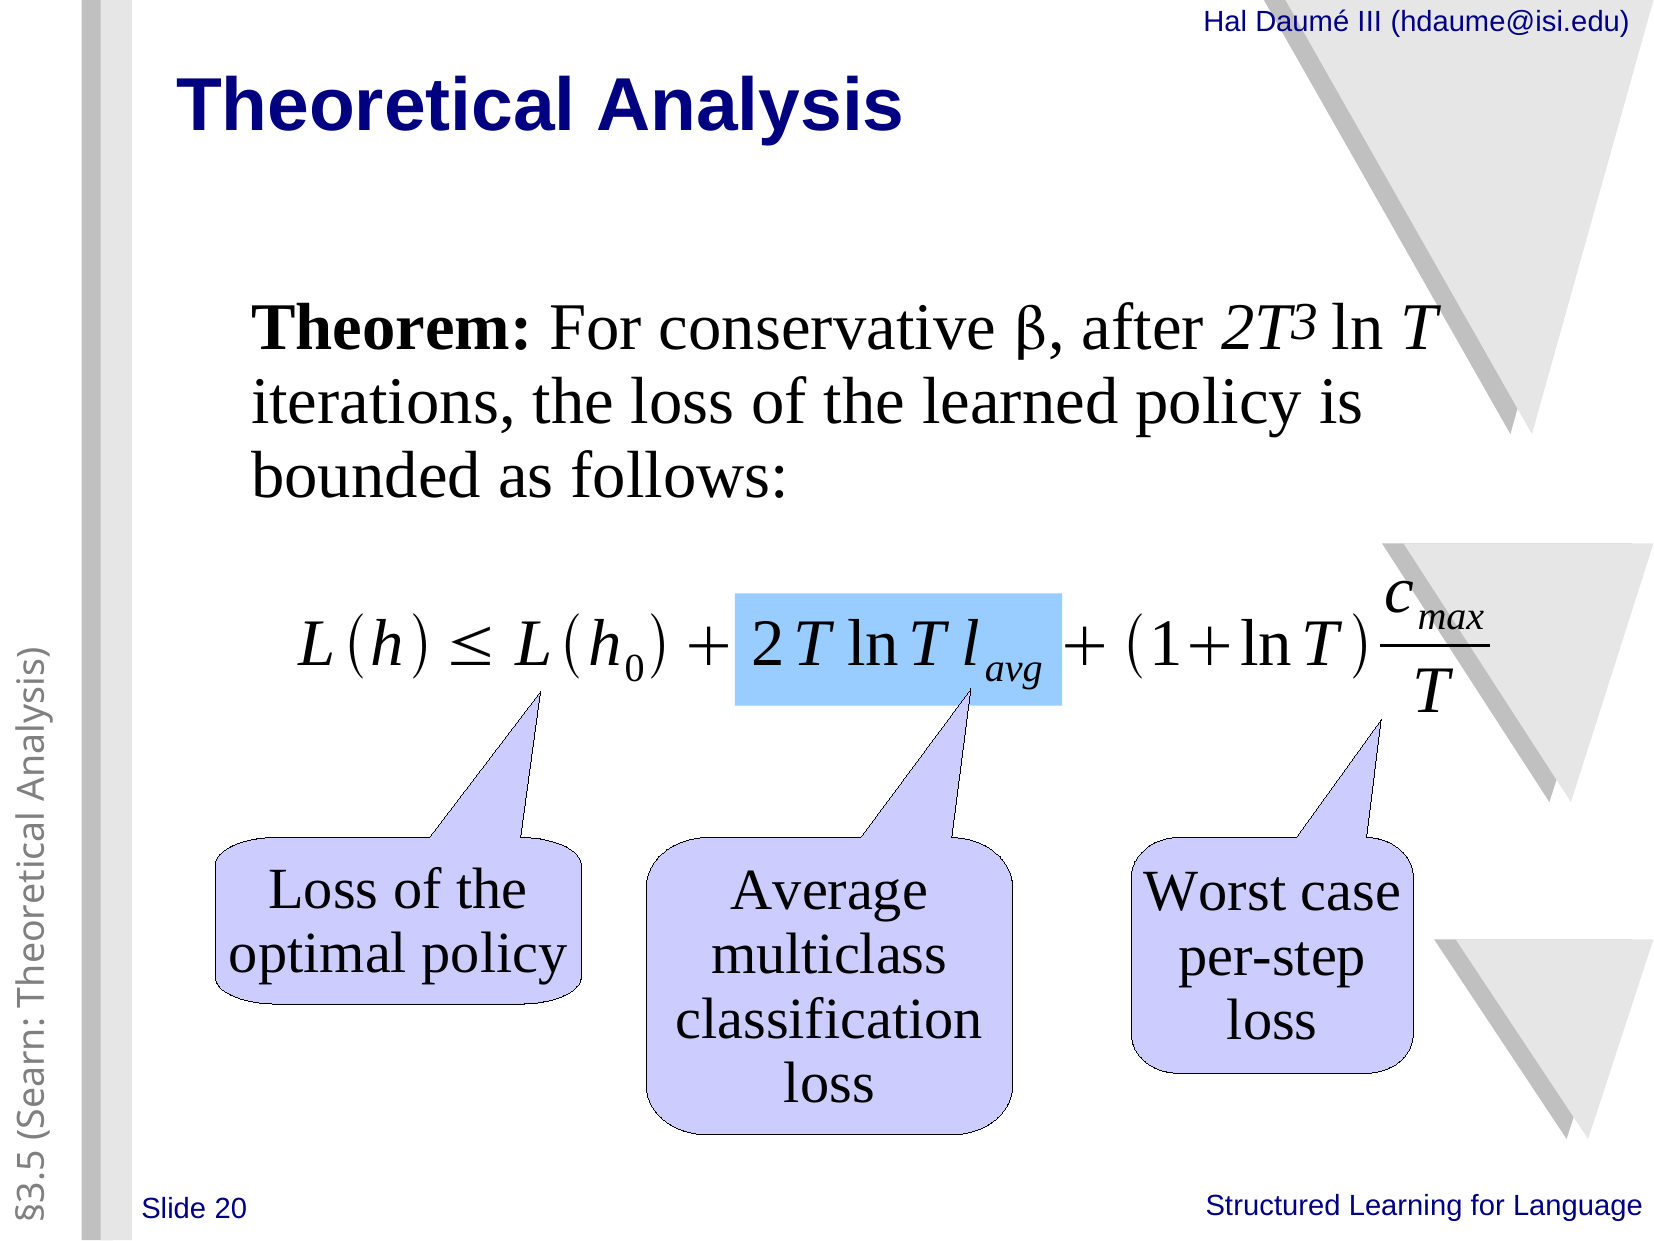

# Theoretical Analysis
Theorem: For conservative , after 2T3 ln T
iterations, the loss of the learned policy is
bounded as follows:
Loss of the
optimal policy
Average
multiclass
classification
loss
Worst case
per-step
loss
§3.5 (Searn: Theoretical Analysis)